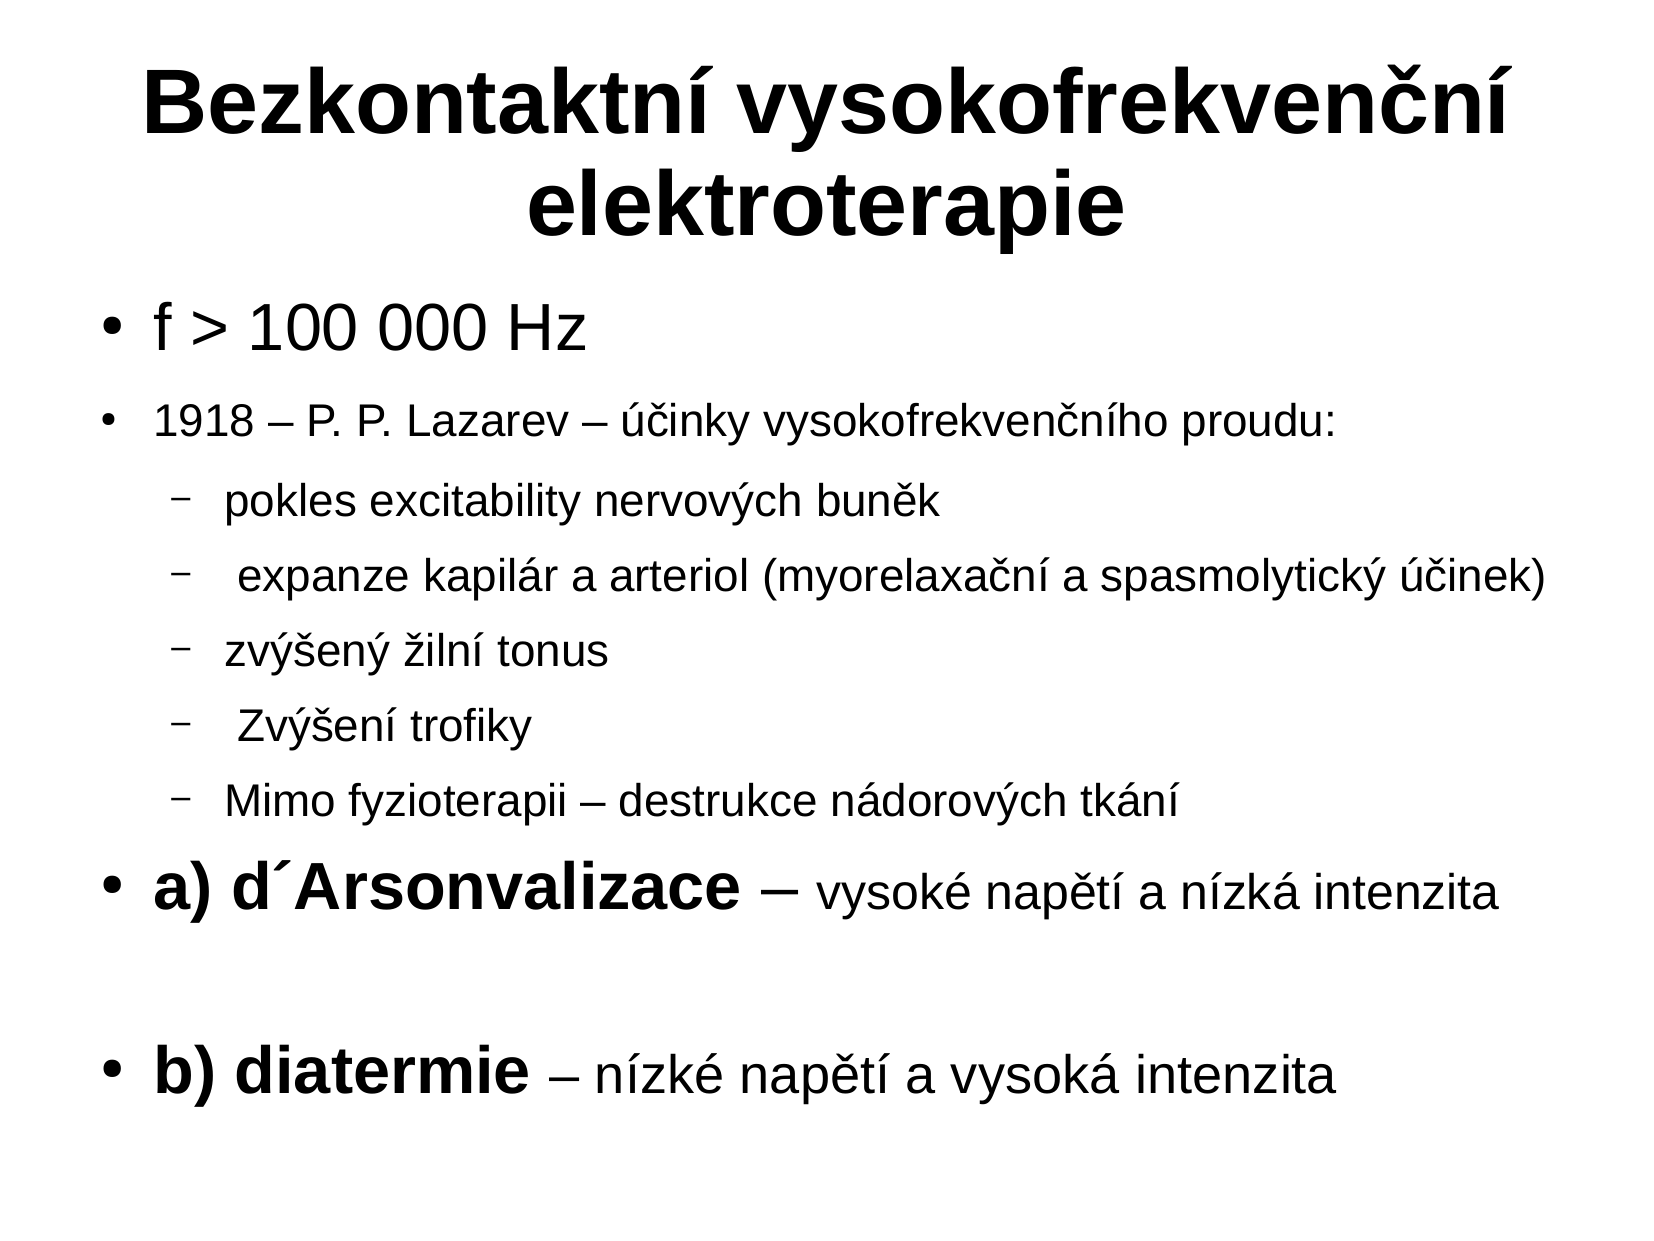

# Bezkontaktní vysokofrekvenční elektroterapie
f > 100 000 Hz
1918 – P. P. Lazarev – účinky vysokofrekvenčního proudu:
pokles excitability nervových buněk
 expanze kapilár a arteriol (myorelaxační a spasmolytický účinek)
zvýšený žilní tonus
 Zvýšení trofiky
Mimo fyzioterapii – destrukce nádorových tkání
a) d´Arsonvalizace – vysoké napětí a nízká intenzita
b) diatermie – nízké napětí a vysoká intenzita